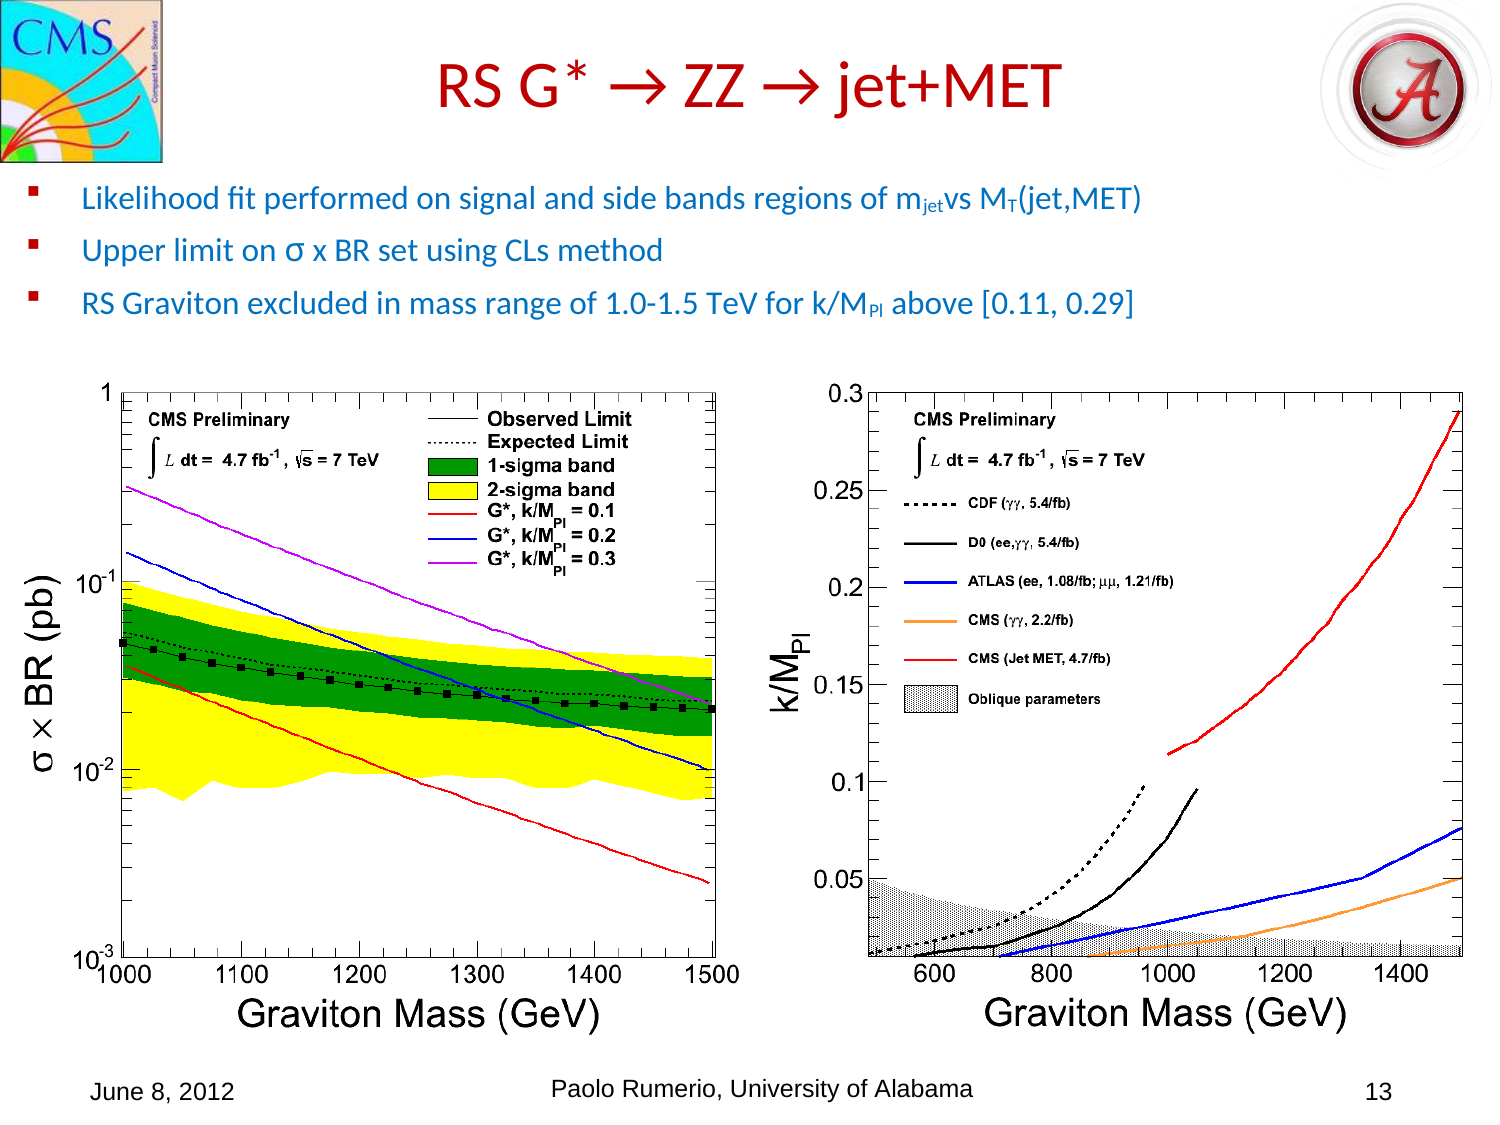

RS G* → ZZ → jet+MET
Likelihood fit performed on signal and side bands regions of mjetvs MT(jet,MET)
Upper limit on σ x BR set using CLs method
RS Graviton excluded in mass range of 1.0-1.5 TeV for k/MPl above [0.11, 0.29]
Paolo Rumerio, Univ. of Alabama
June 8, 2012
13